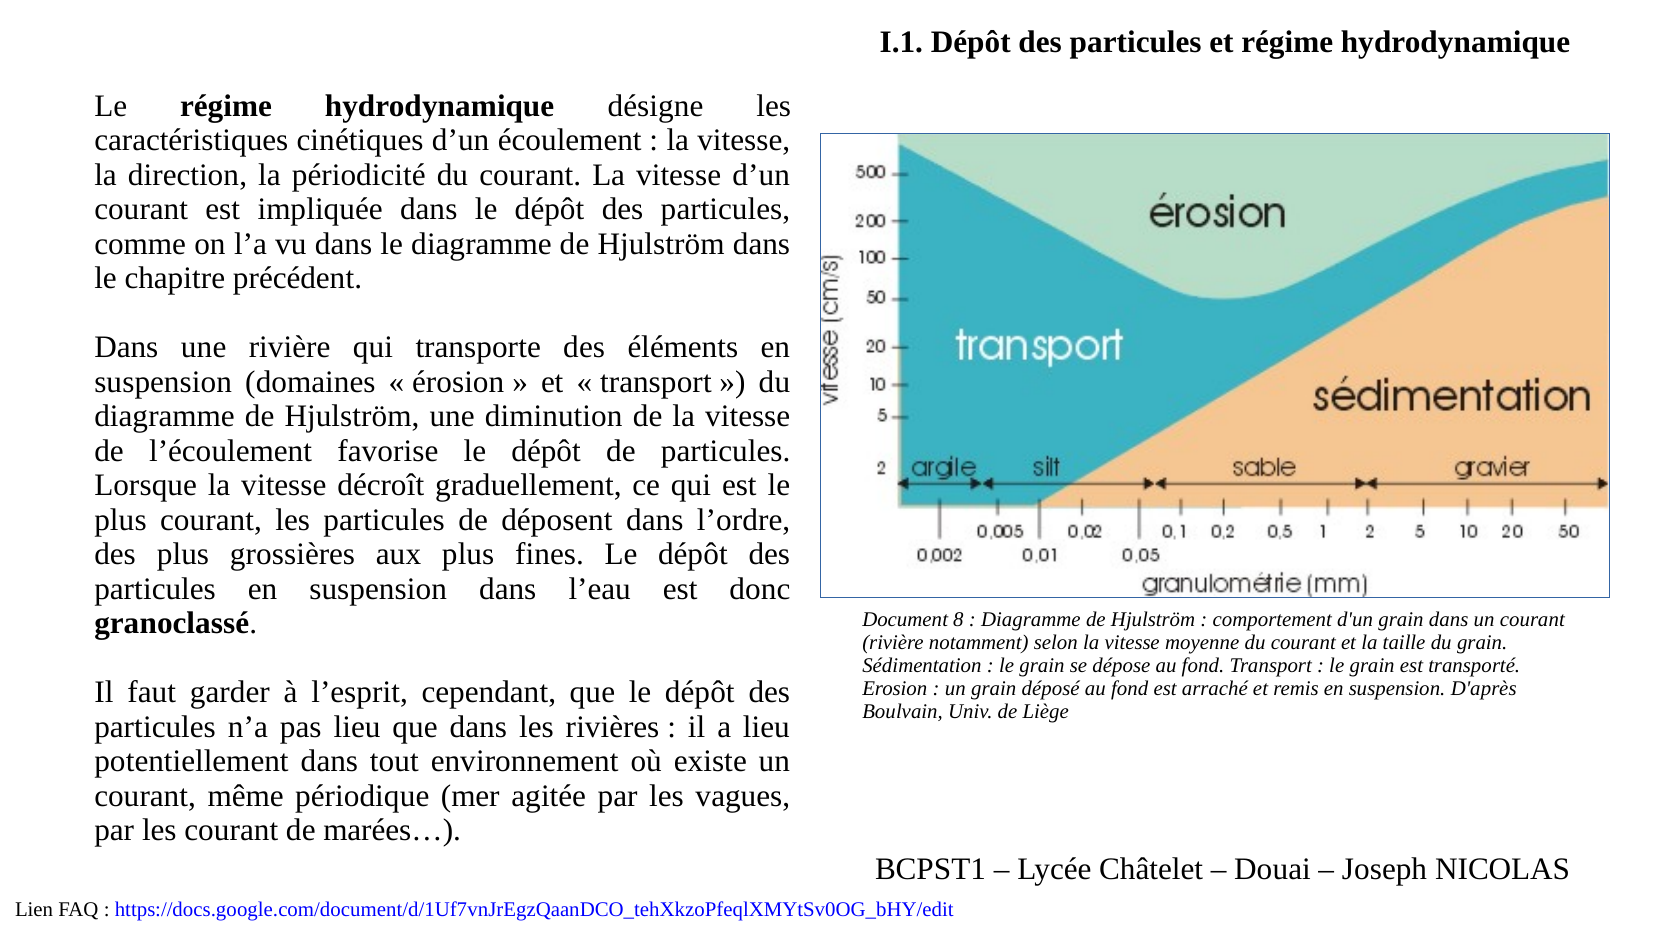

I.1. Dépôt des particules et régime hydrodynamique
Le régime hydrodynamique désigne les caractéristiques cinétiques d’un écoulement : la vitesse, la direction, la périodicité du courant. La vitesse d’un courant est impliquée dans le dépôt des particules, comme on l’a vu dans le diagramme de Hjulström dans le chapitre précédent.
Dans une rivière qui transporte des éléments en suspension (domaines « érosion » et « transport ») du diagramme de Hjulström, une diminution de la vitesse de l’écoulement favorise le dépôt de particules. Lorsque la vitesse décroît graduellement, ce qui est le plus courant, les particules de déposent dans l’ordre, des plus grossières aux plus fines. Le dépôt des particules en suspension dans l’eau est donc granoclassé.
Il faut garder à l’esprit, cependant, que le dépôt des particules n’a pas lieu que dans les rivières : il a lieu potentiellement dans tout environnement où existe un courant, même périodique (mer agitée par les vagues, par les courant de marées…).
Document 8 : Diagramme de Hjulström : comportement d'un grain dans un courant (rivière notamment) selon la vitesse moyenne du courant et la taille du grain. Sédimentation : le grain se dépose au fond. Transport : le grain est transporté. Erosion : un grain déposé au fond est arraché et remis en suspension. D'après Boulvain, Univ. de Liège
BCPST1 – Lycée Châtelet – Douai – Joseph NICOLAS
Lien FAQ : https://docs.google.com/document/d/1Uf7vnJrEgzQaanDCO_tehXkzoPfeqlXMYtSv0OG_bHY/edit